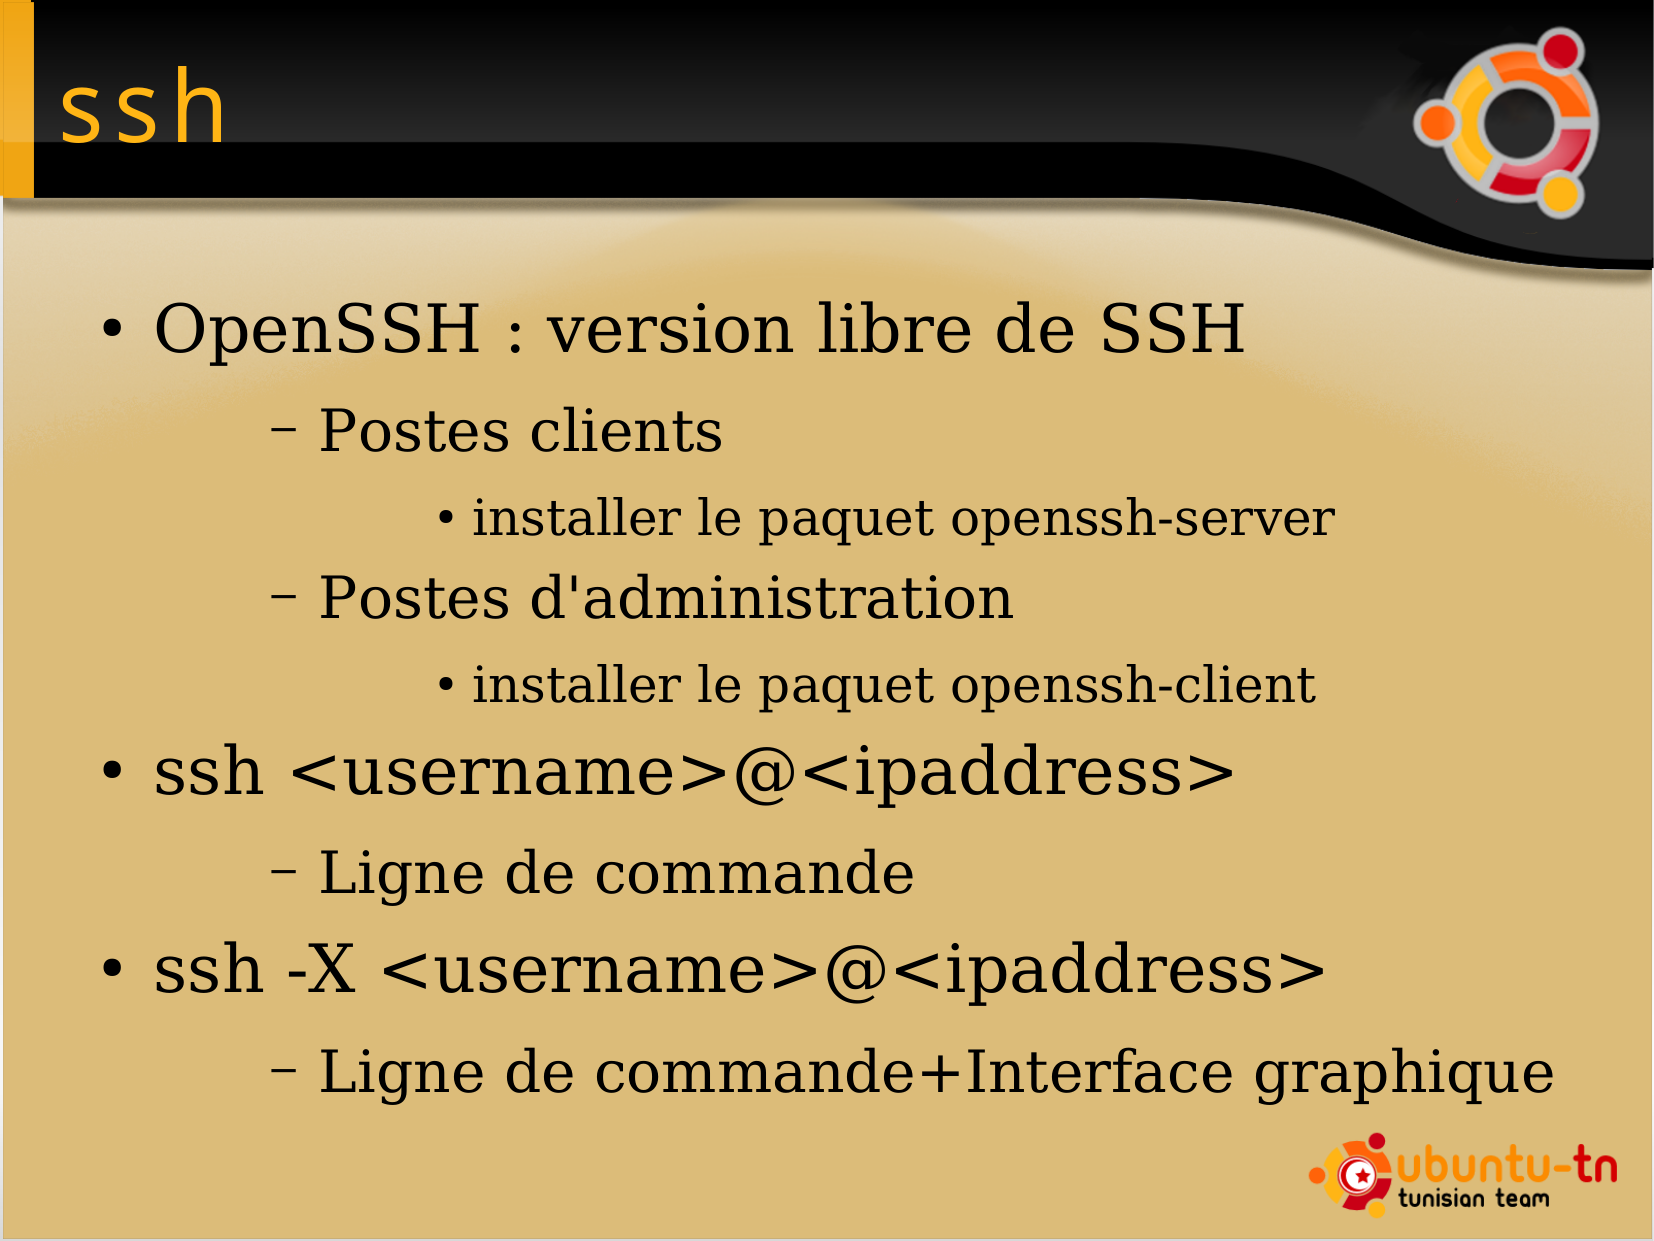

# ssh
OpenSSH : version libre de SSH
Postes clients
installer le paquet openssh-server
Postes d'administration
installer le paquet openssh-client
ssh <username>@<ipaddress>
Ligne de commande
ssh -X <username>@<ipaddress>
Ligne de commande+Interface graphique